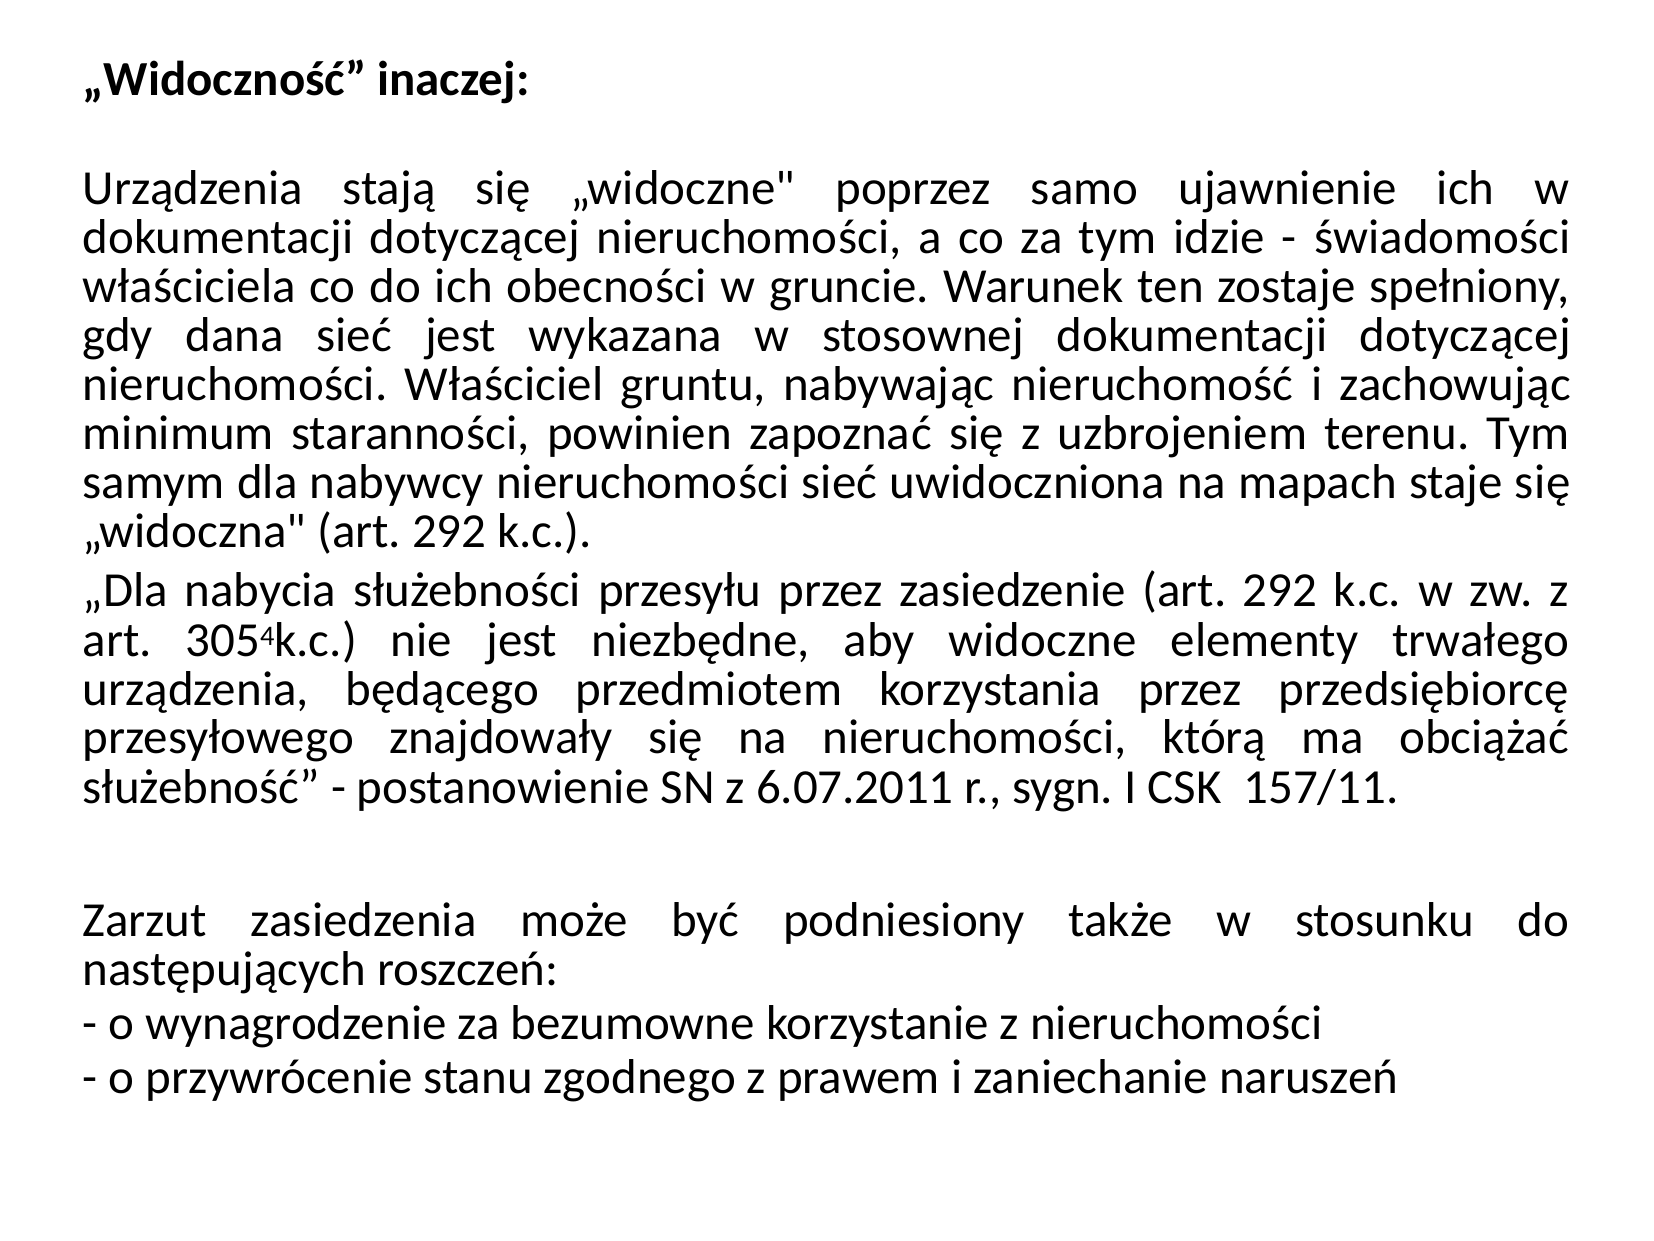

#
„Widoczność” inaczej:
Urządzenia stają się „widoczne" poprzez samo ujawnienie ich w dokumentacji dotyczącej nieruchomości, a co za tym idzie - świadomości właściciela co do ich obecności w gruncie. Warunek ten zostaje spełniony, gdy dana sieć jest wykazana w stosownej dokumentacji dotyczącej nieruchomości. Właściciel gruntu, nabywając nieruchomość i zachowując minimum staranności, powinien zapoznać się z uzbrojeniem terenu. Tym samym dla nabywcy nieruchomości sieć uwidoczniona na mapach staje się „widoczna" (art. 292 k.c.).
„Dla nabycia służebności przesyłu przez zasiedzenie (art. 292 k.c. w zw. z art. 3054k.c.) nie jest niezbędne, aby widoczne elementy trwałego urządzenia, będącego przedmiotem korzystania przez przedsiębiorcę przesyłowego znajdowały się na nieruchomości, którą ma obciążać służebność” - postanowienie SN z 6.07.2011 r., sygn. I CSK 157/11.
Zarzut zasiedzenia może być podniesiony także w stosunku do następujących roszczeń:
- o wynagrodzenie za bezumowne korzystanie z nieruchomości
- o przywrócenie stanu zgodnego z prawem i zaniechanie naruszeń